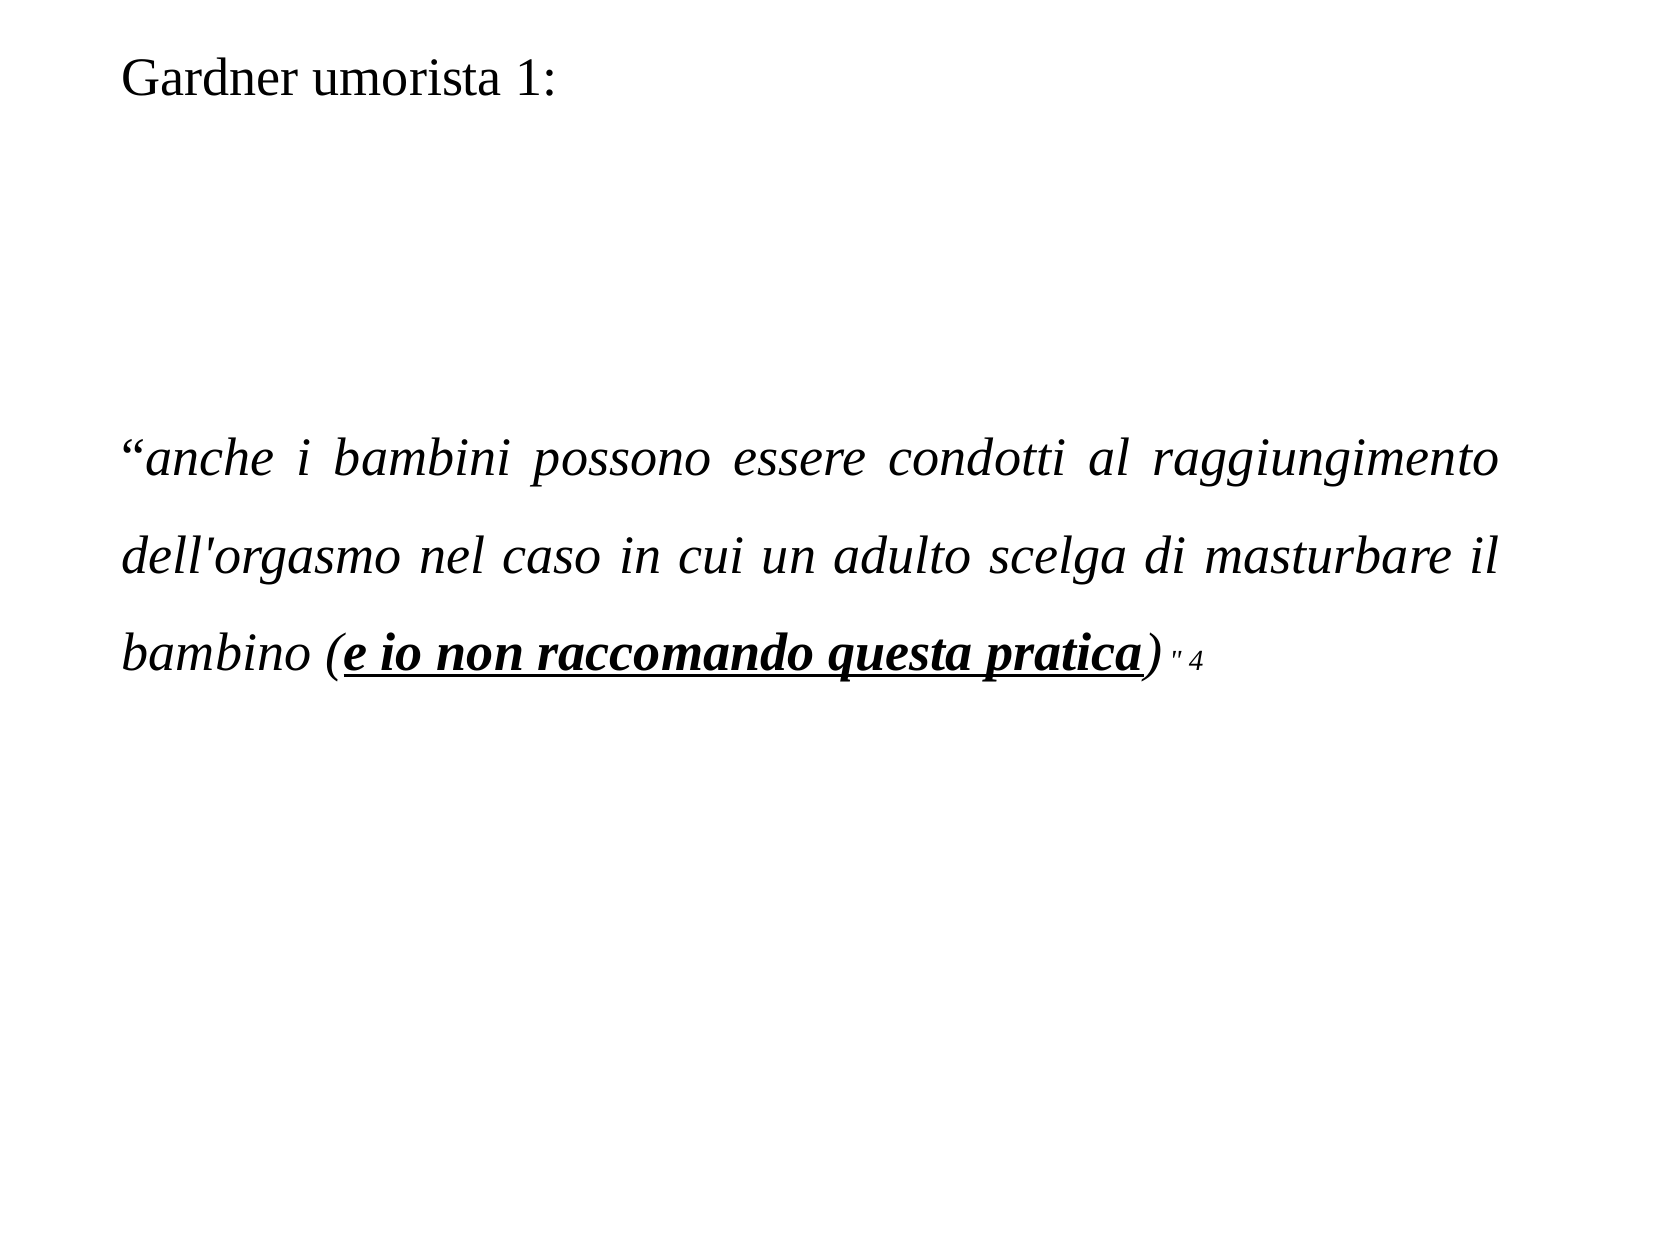

# Gardner umorista 1:
“anche i bambini possono essere condotti al raggiungimento dell'orgasmo nel caso in cui un adulto scelga di masturbare il bambino (e io non raccomando questa pratica) " 4
4. R. Gardner, L'isteria collettiva dell'abuso sessuale, op. cit., pag. 45 - concetto che ribadirà più volte, nella stessa pubblicazione lo rileggiamo a pag. 84 ... sebbene la capacità orgasmica sia presente già alla nascita.